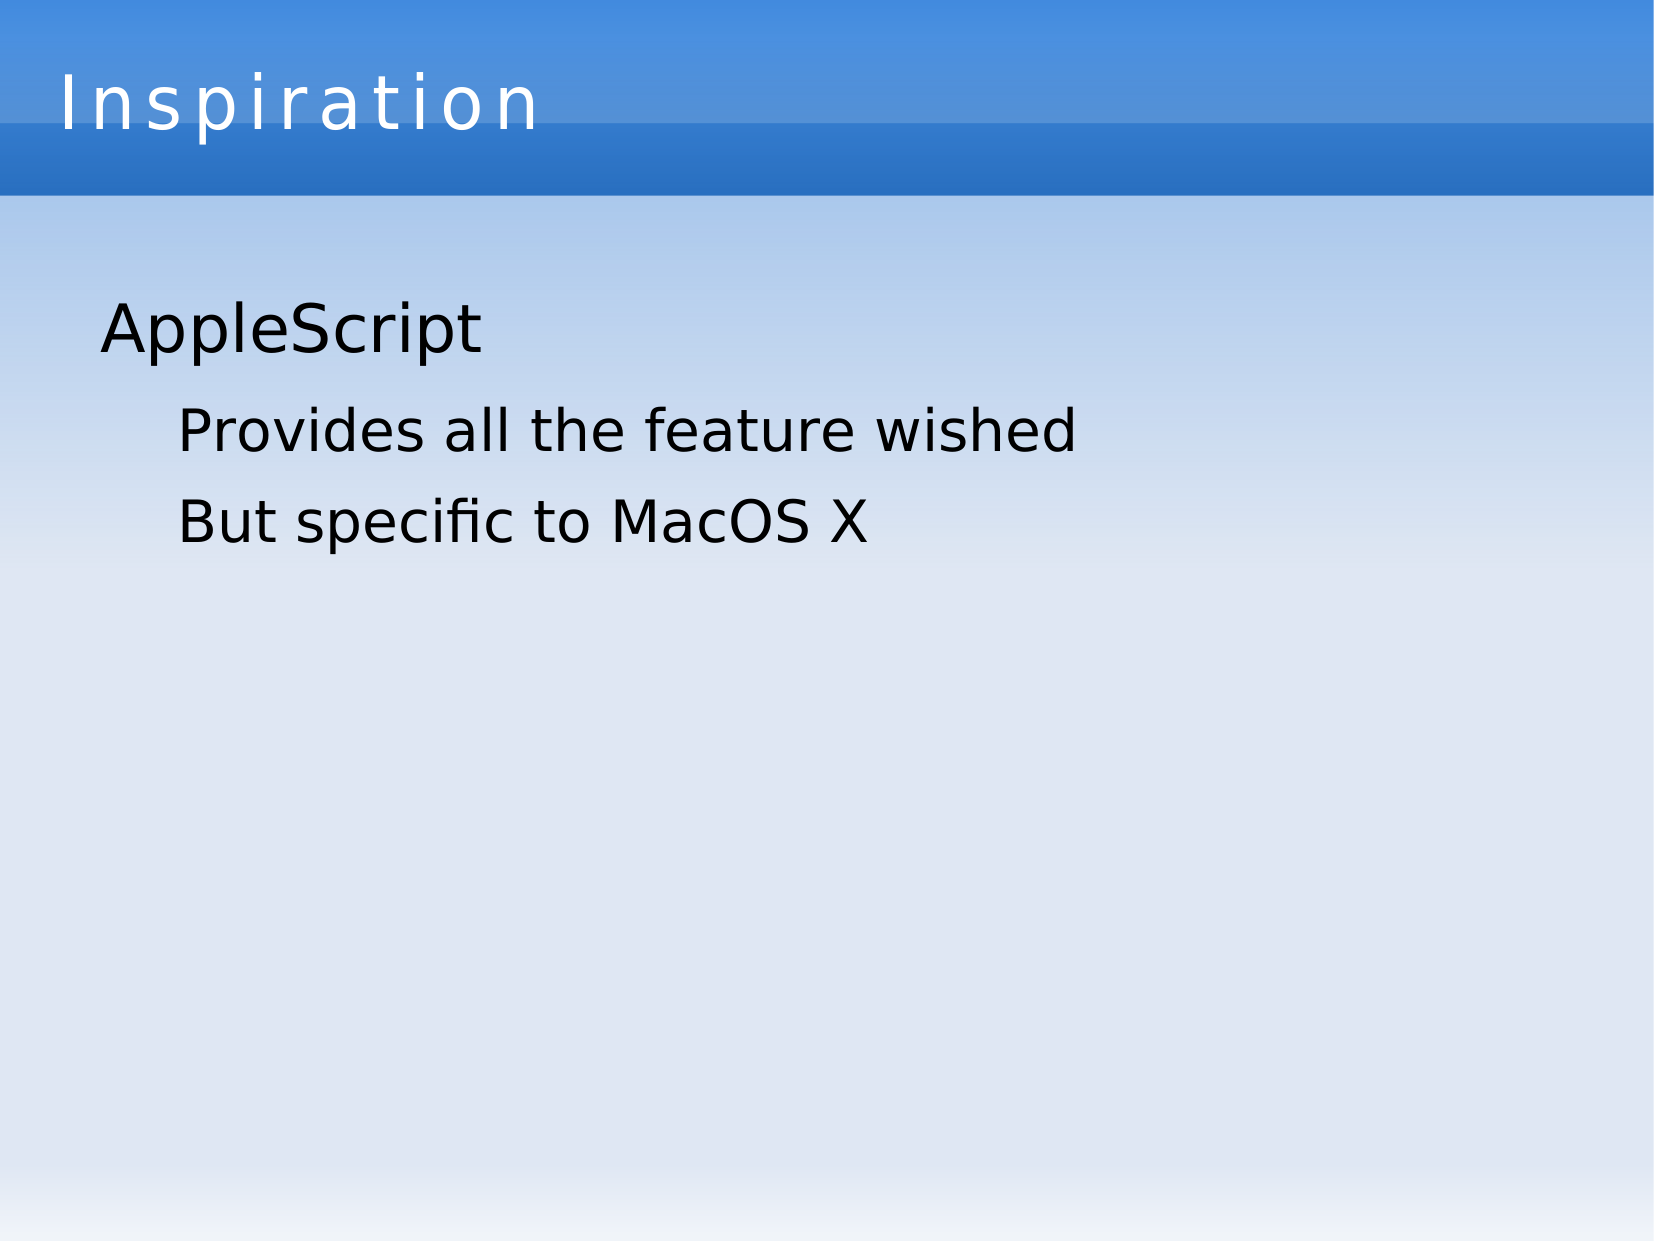

# Inspiration
AppleScript
Provides all the feature wished
But specific to MacOS X